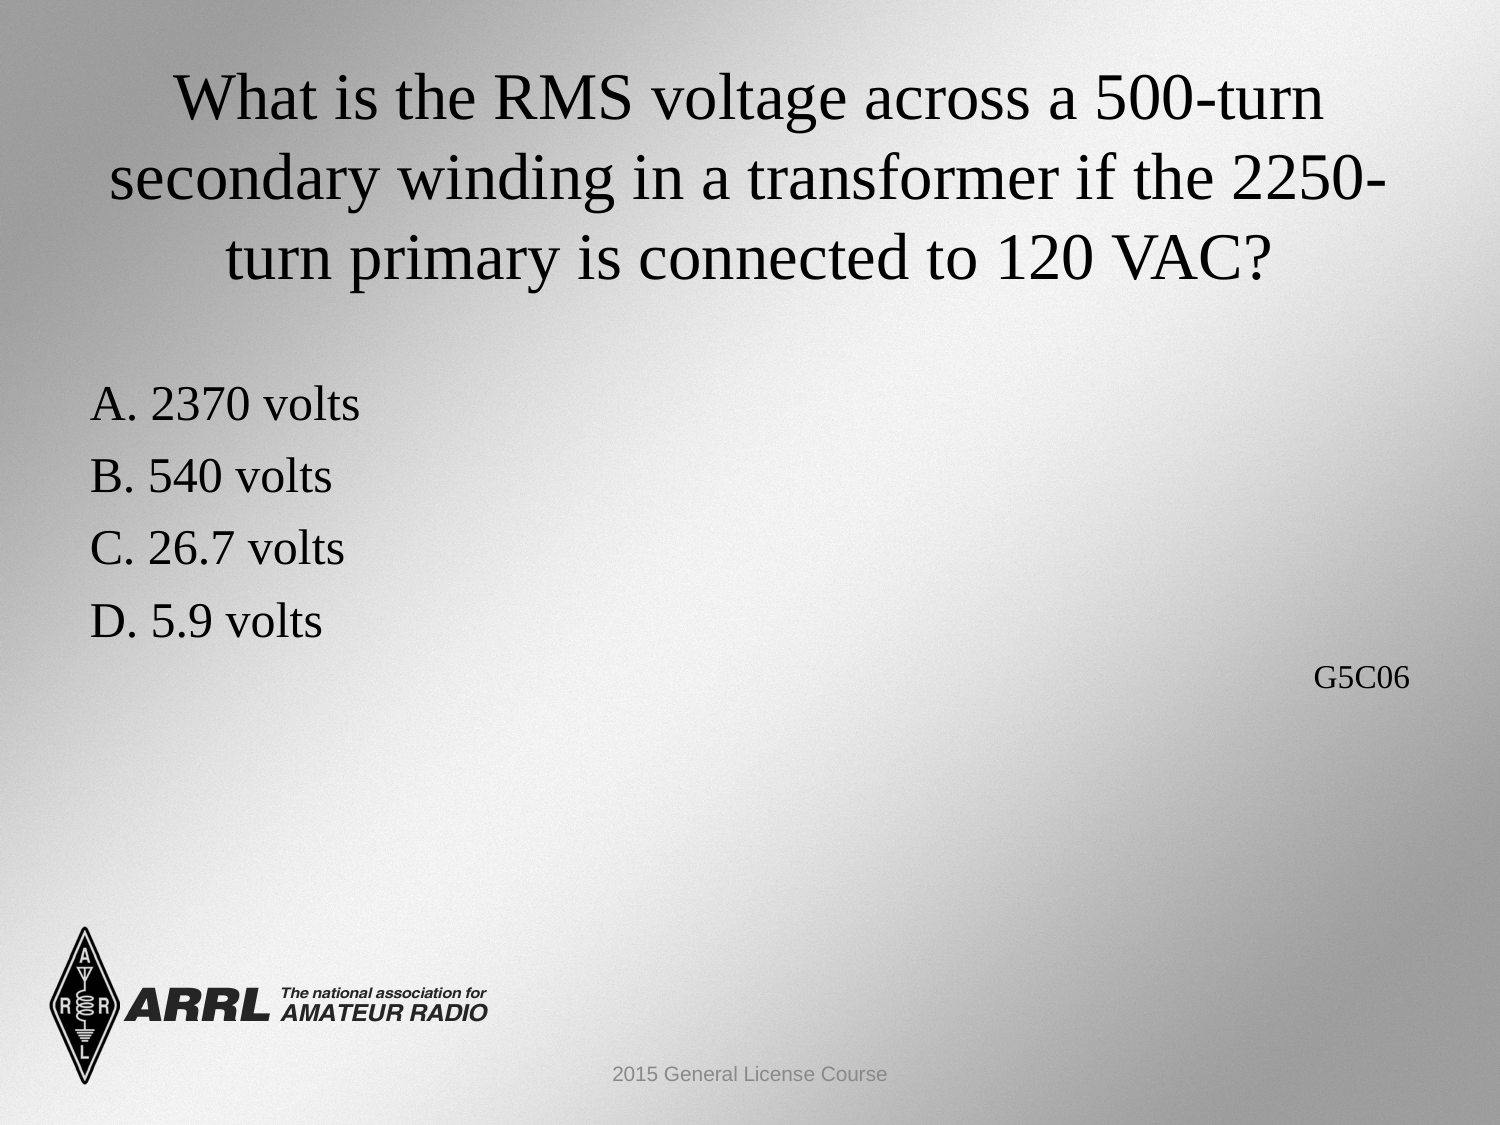

# What is the RMS voltage across a 500-turn secondary winding in a transformer if the 2250-turn primary is connected to 120 VAC?
A. 2370 volts
B. 540 volts
C. 26.7 volts
D. 5.9 volts
 G5C06
2015 General License Course